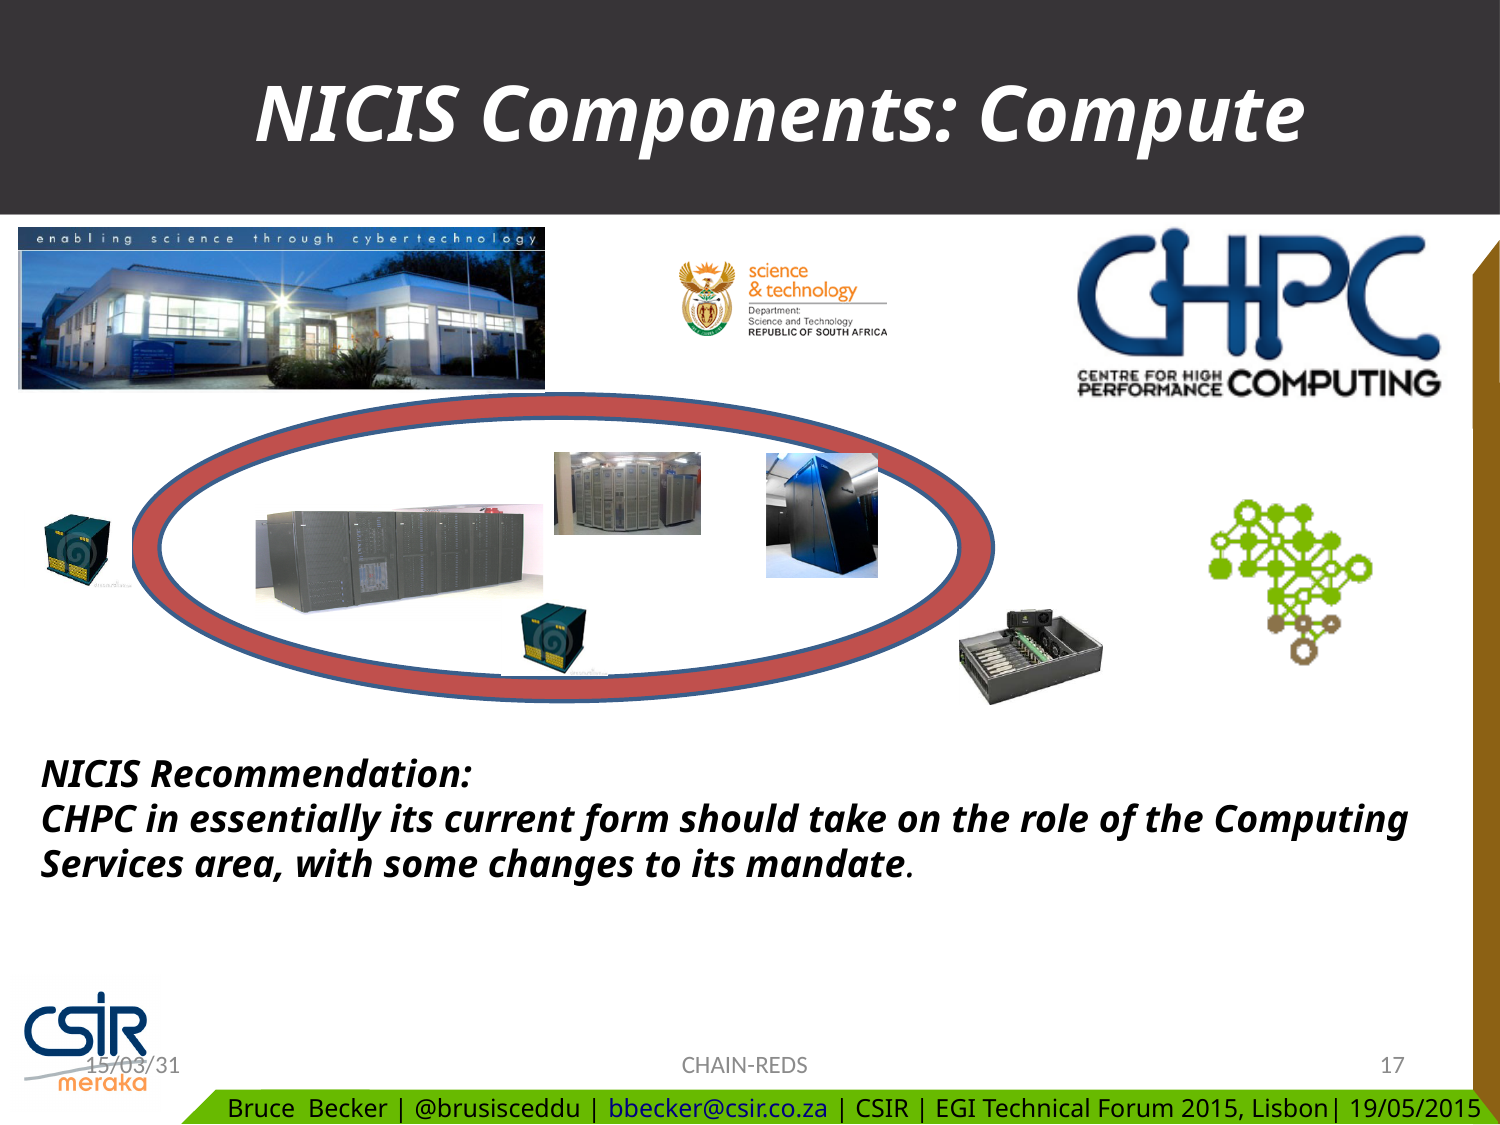

# NICIS Components: Compute
NICIS Recommendation:
CHPC in essentially its current form should take on the role of the Computing Services area, with some changes to its mandate.
15/03/31
CHAIN-REDS